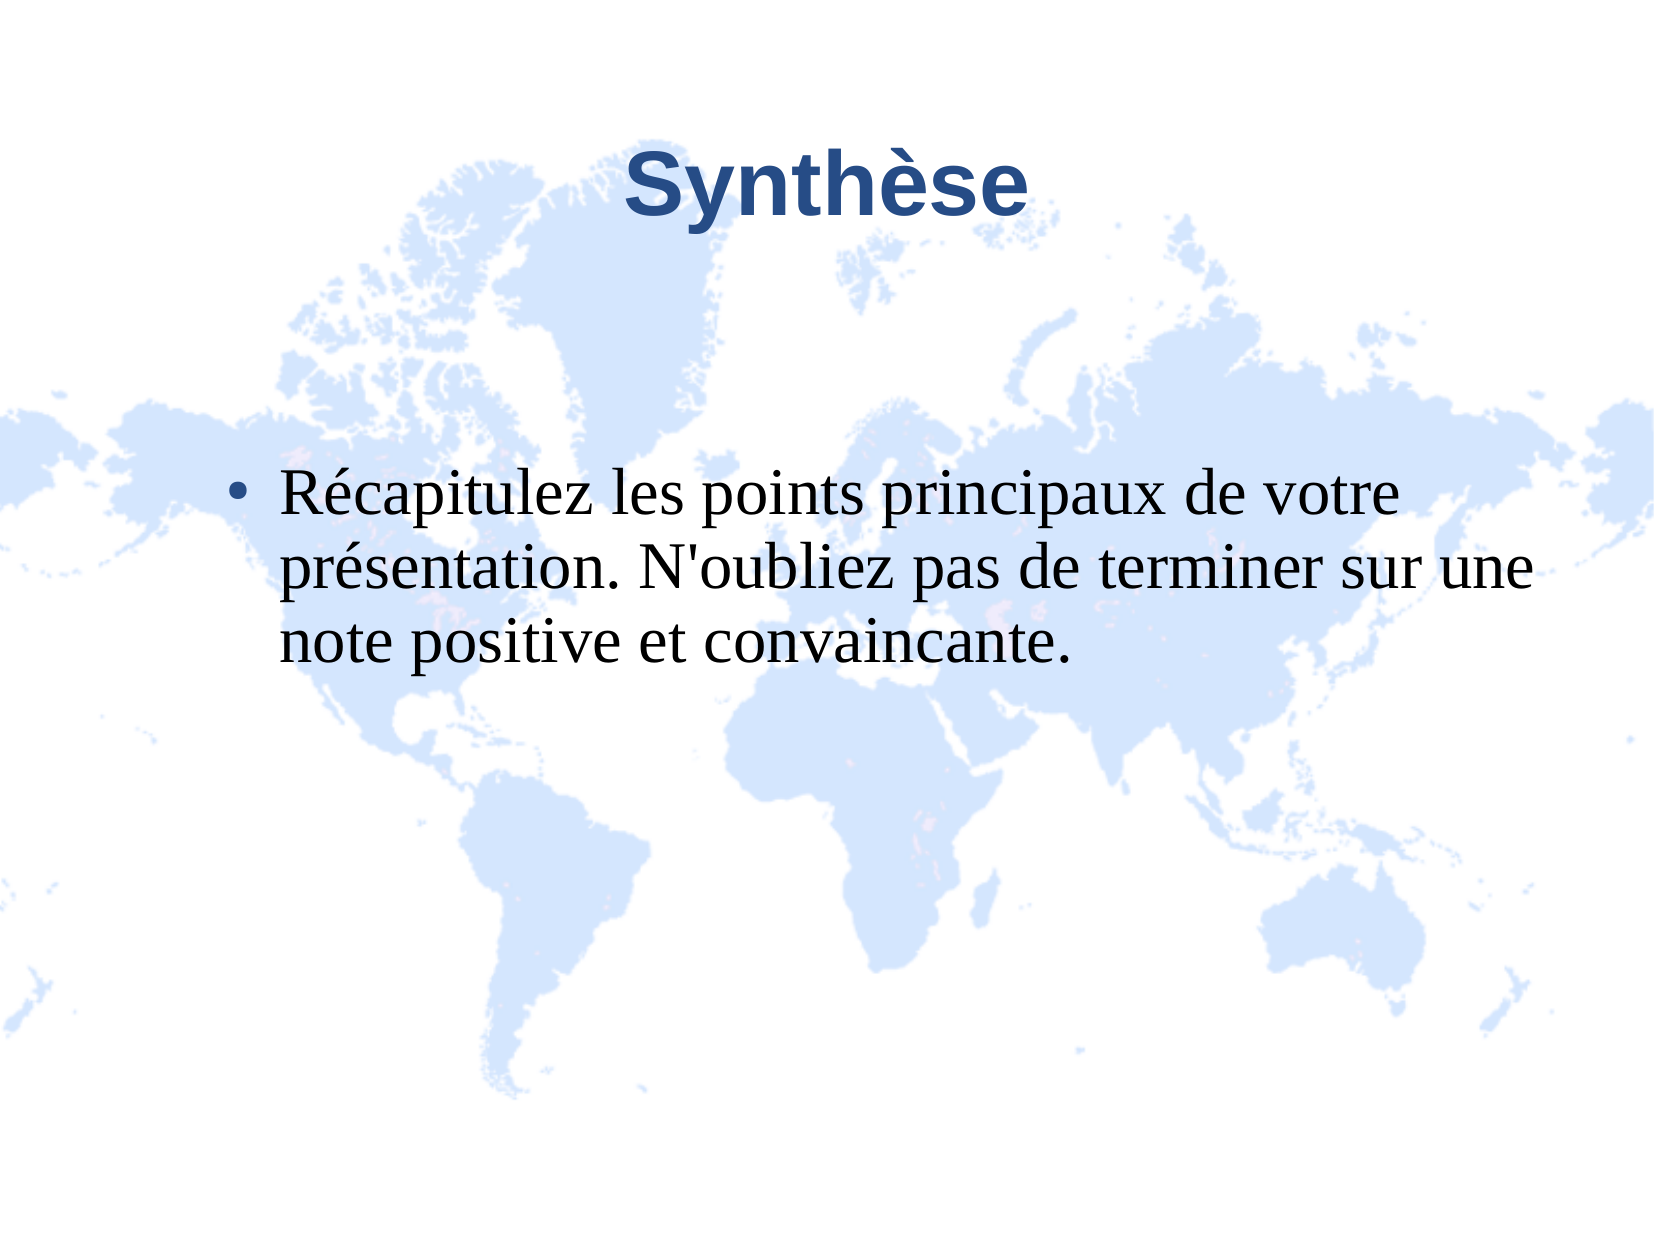

# Synthèse
Récapitulez les points principaux de votre présentation. N'oubliez pas de terminer sur une note positive et convaincante.